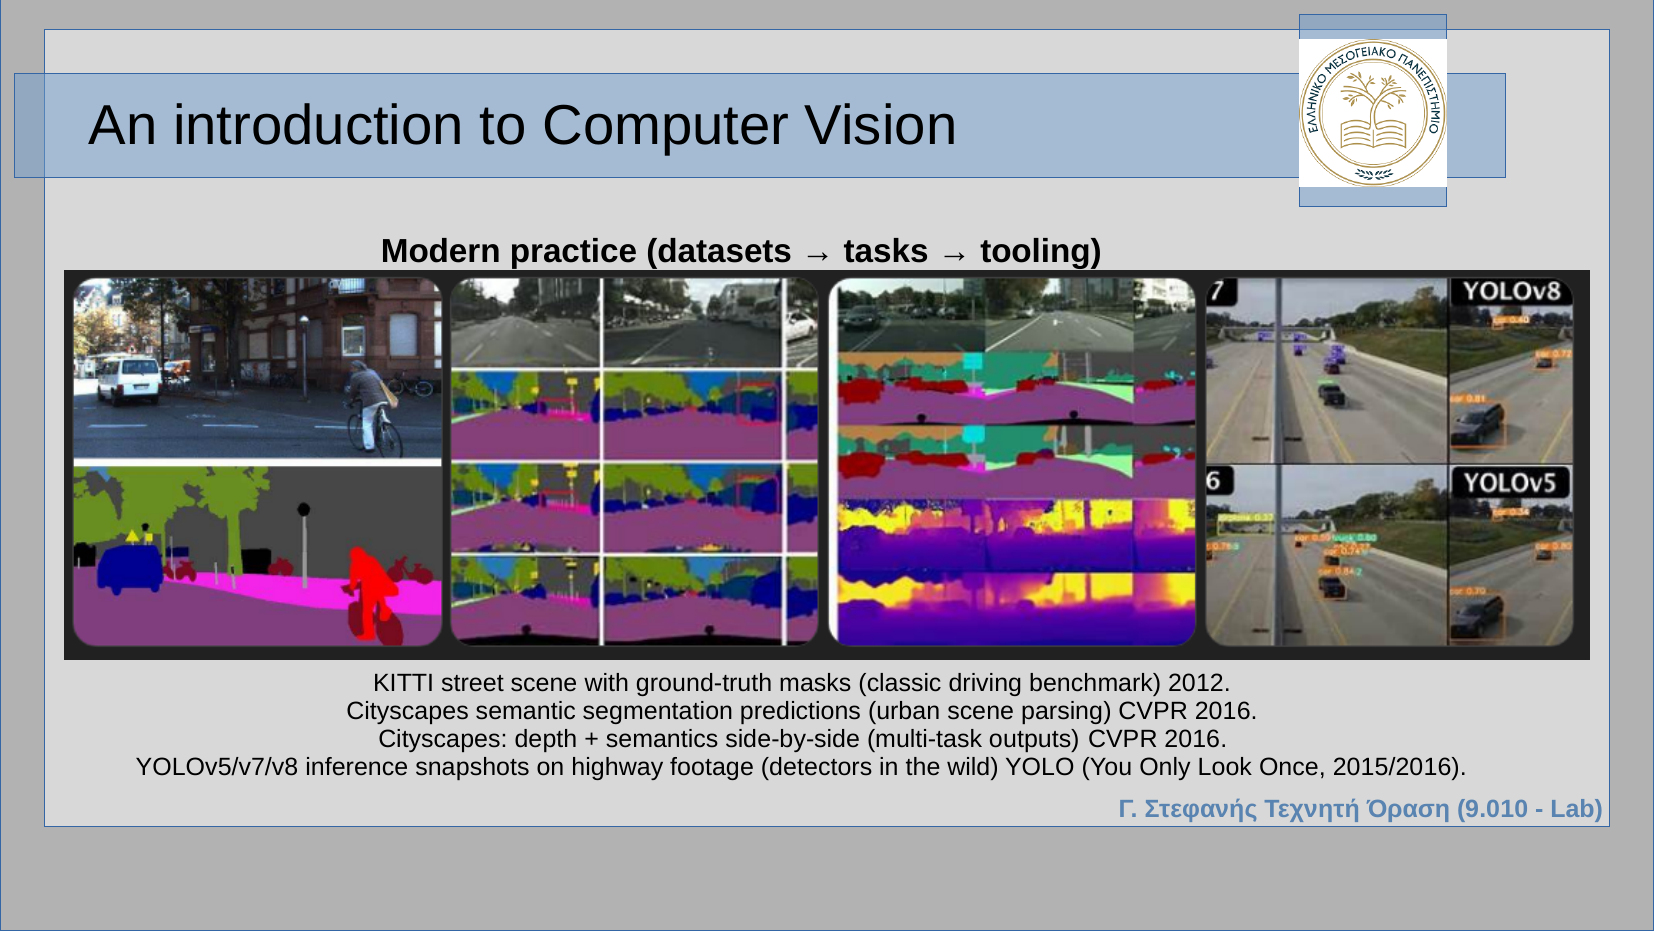

# An introduction to Computer Vision
Modern practice (datasets → tasks → tooling)
KITTI street scene with ground-truth masks (classic driving benchmark) 2012.
Cityscapes semantic segmentation predictions (urban scene parsing) CVPR 2016.
Cityscapes: depth + semantics side-by-side (multi-task outputs) CVPR 2016.
YOLOv5/v7/v8 inference snapshots on highway footage (detectors in the wild) YOLO (You Only Look Once, 2015/2016).
Γ. Στεφανής Τεχνητή Όραση (9.010 - Lab)